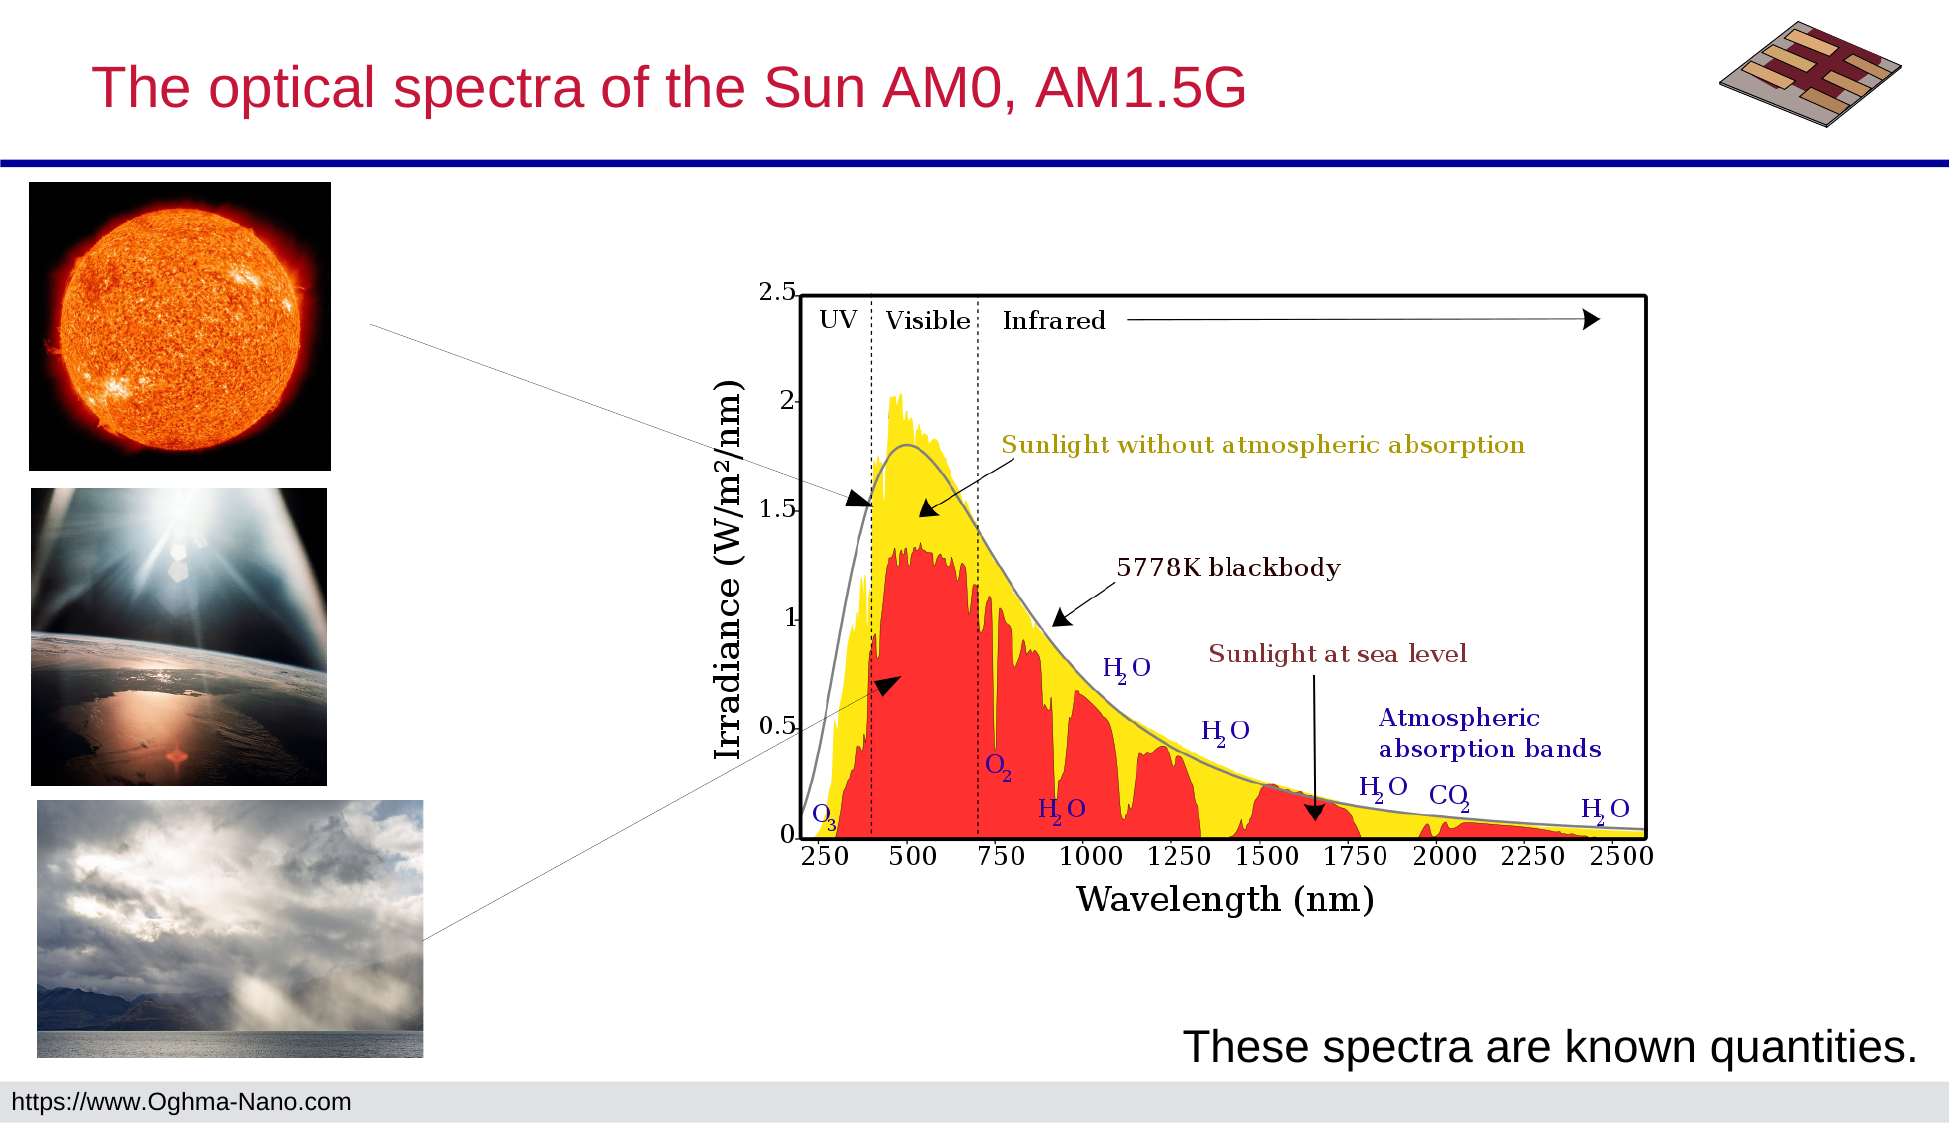

# The optical spectra of the Sun AM0, AM1.5G
These spectra are known quantities.